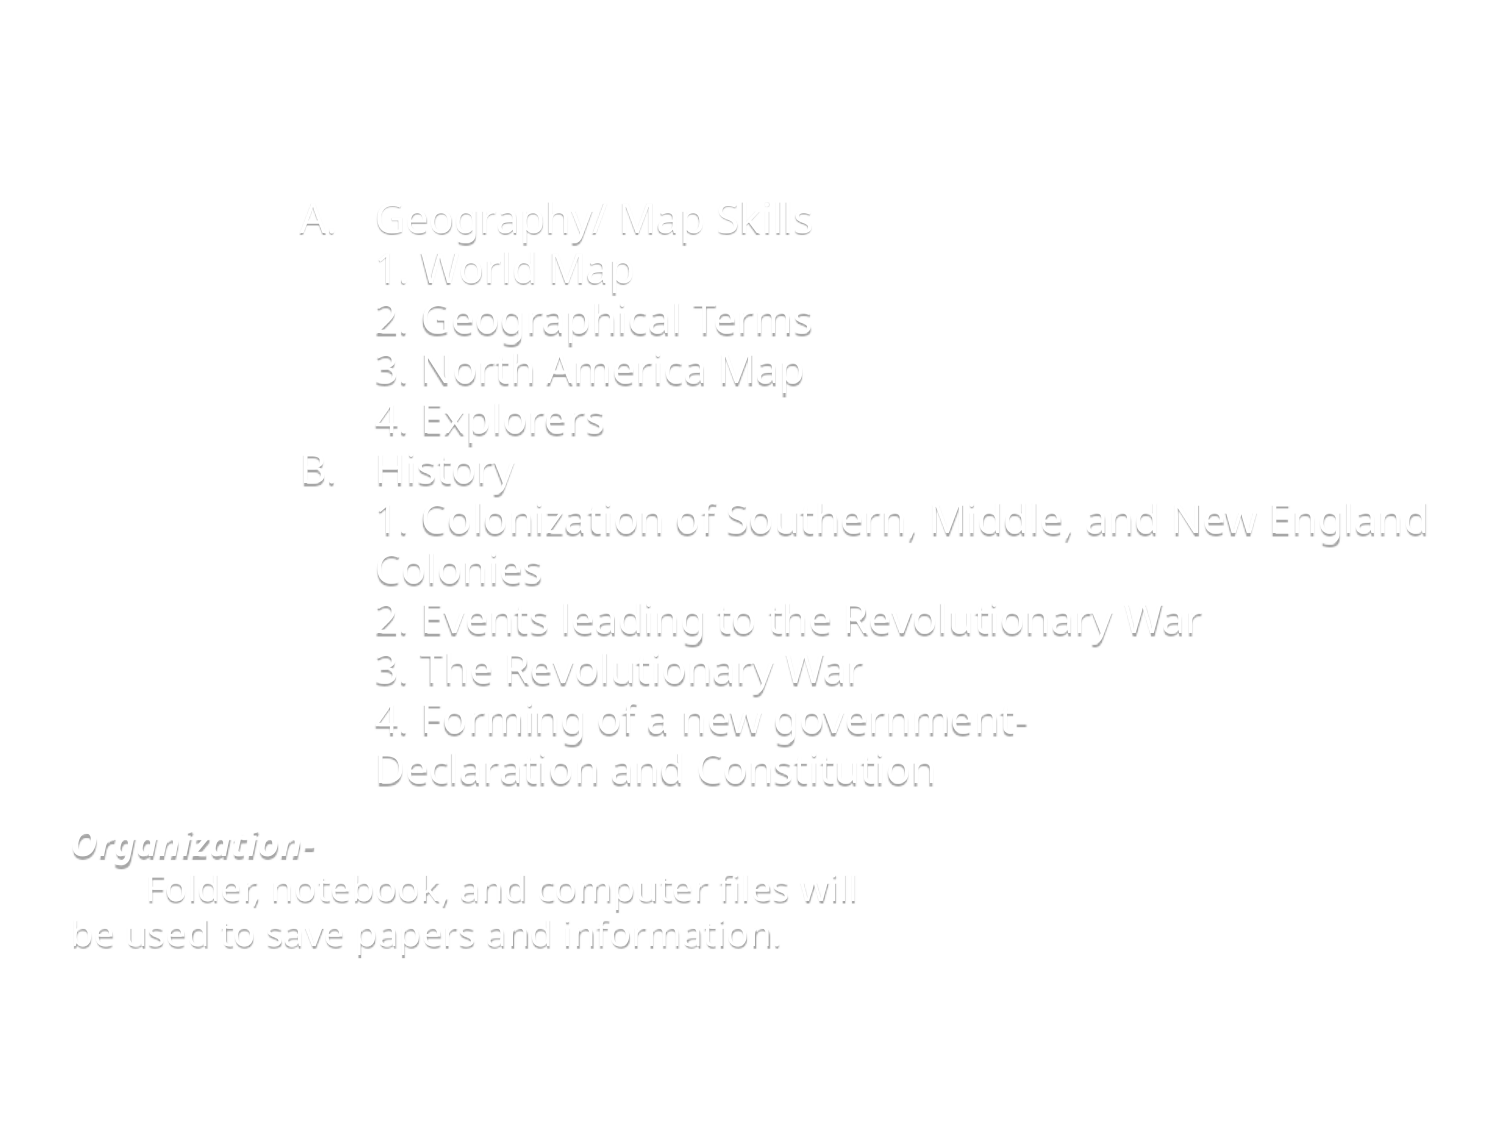

Time: Period 7
Geography/ Map Skills
	1. World Map
	2. Geographical Terms
	3. North America Map
	4. Explorers
History
	1. Colonization of Southern, Middle, and New England Colonies
	2. Events leading to the Revolutionary War
	3. The Revolutionary War
	4. Forming of a new government-
	Declaration and Constitution
	Organization-
		Folder, notebook, and computer files will be used to save papers and information.